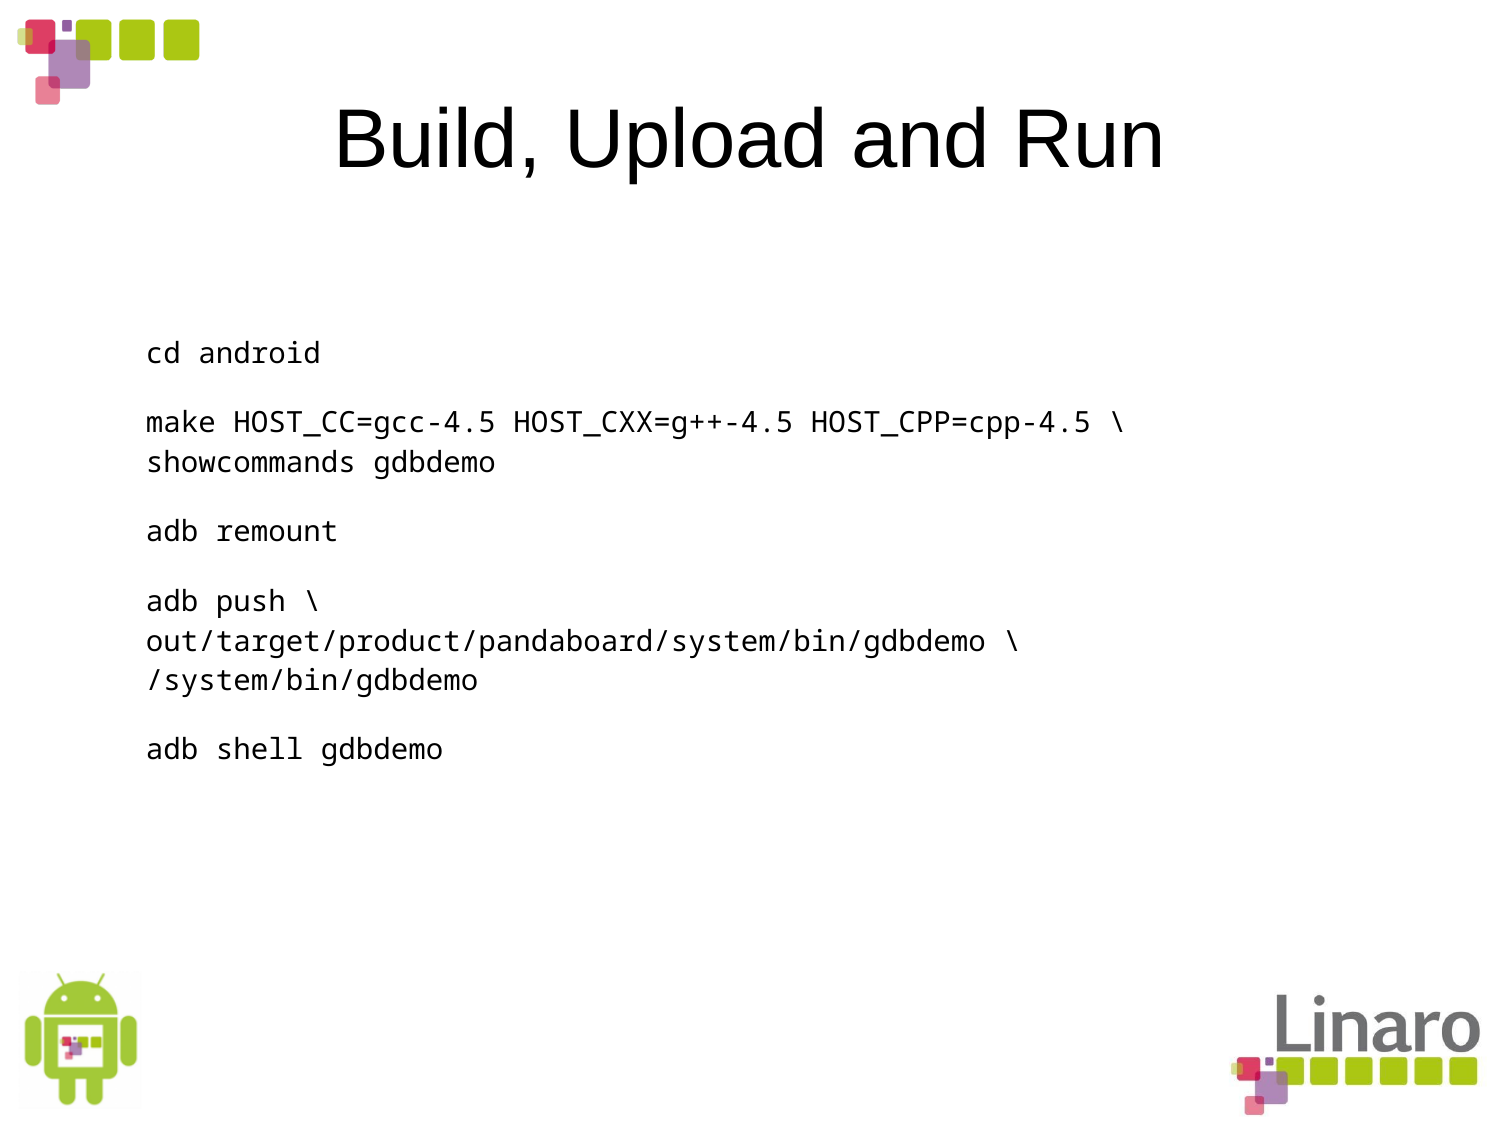

# Build, Upload and Run
cd android
make HOST_CC=gcc-4.5 HOST_CXX=g++-4.5 HOST_CPP=cpp-4.5 \
showcommands gdbdemo
adb remount
adb push \
out/target/product/pandaboard/system/bin/gdbdemo \
/system/bin/gdbdemo
adb shell gdbdemo